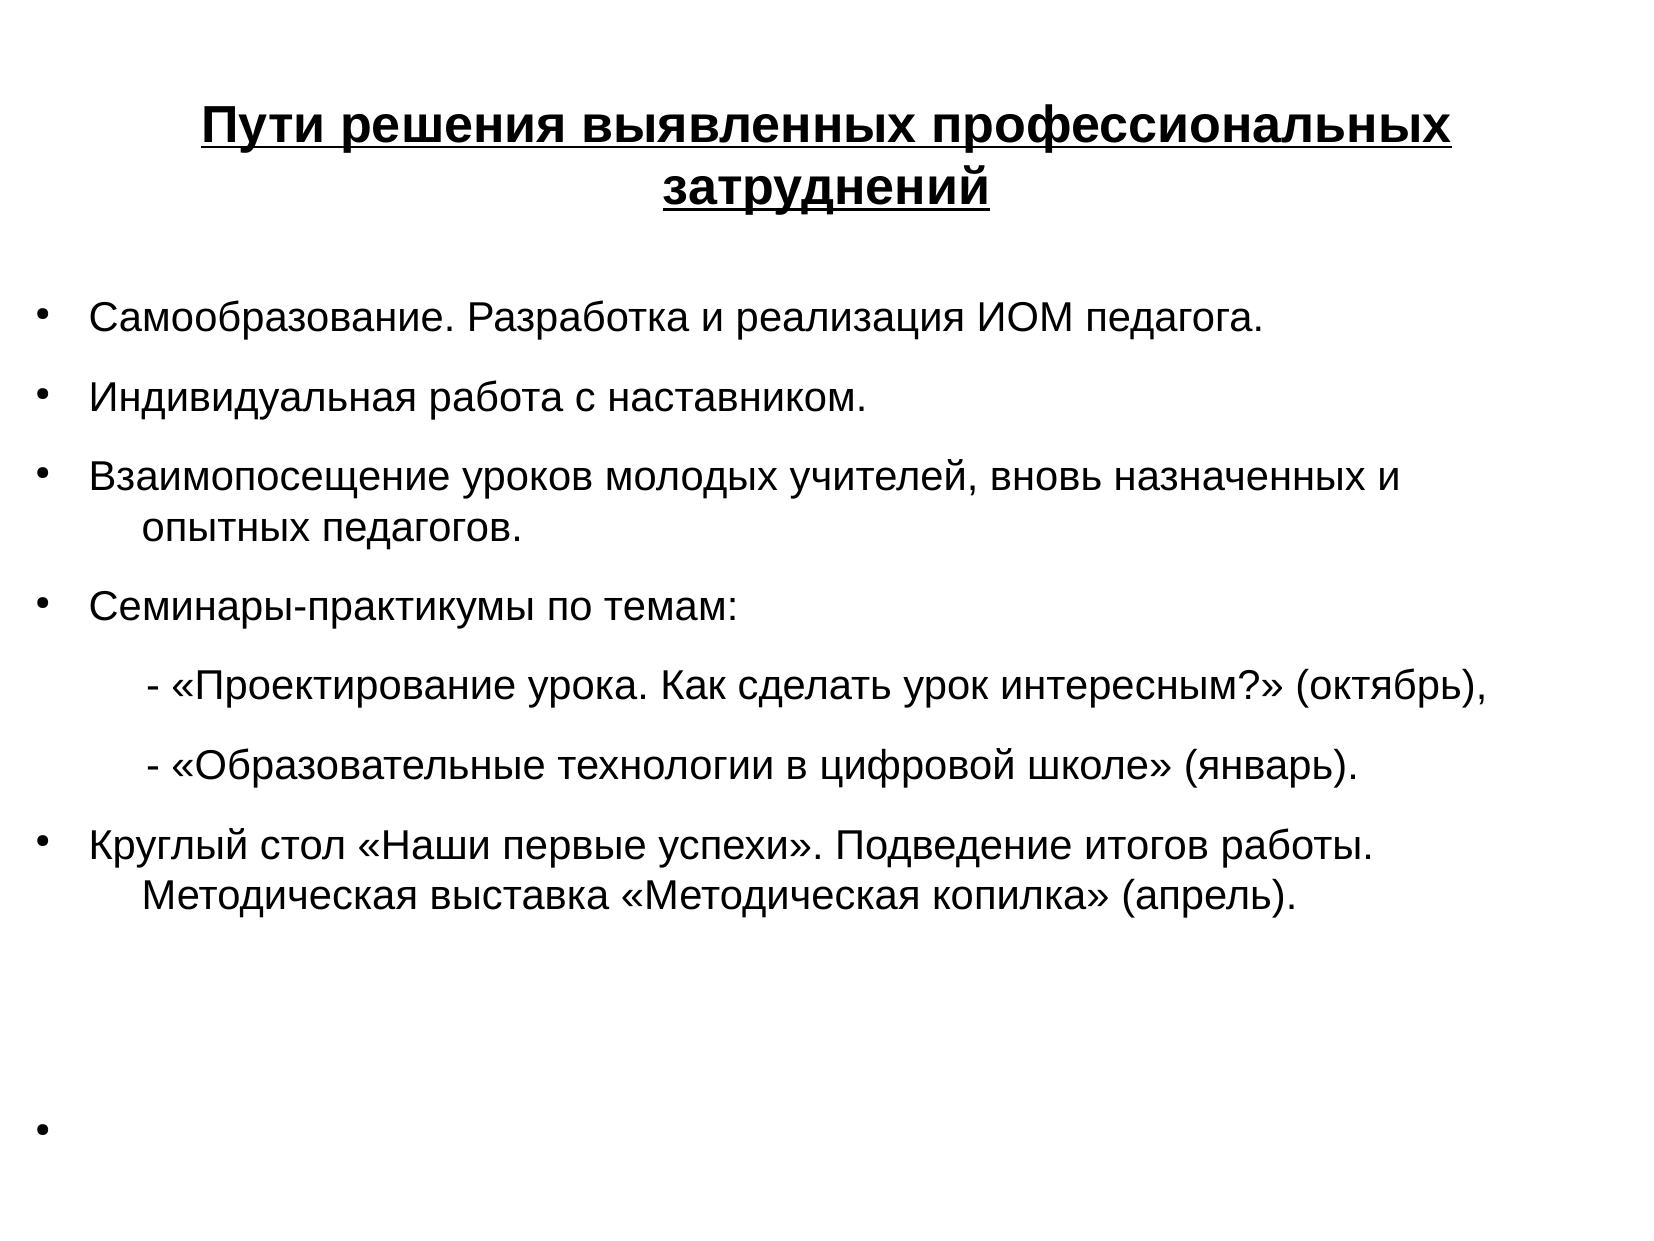

# Пути решения выявленных профессиональных затруднений
Самообразование. Разработка и реализация ИОМ педагога.
Индивидуальная работа с наставником.
Взаимопосещение уроков молодых учителей, вновь назначенных и опытных педагогов.
Семинары-практикумы по темам:
 - «Проектирование урока. Как сделать урок интересным?» (октябрь),
 - «Образовательные технологии в цифровой школе» (январь).
Круглый стол «Наши первые успехи». Подведение итогов работы. Методическая выставка «Методическая копилка» (апрель).